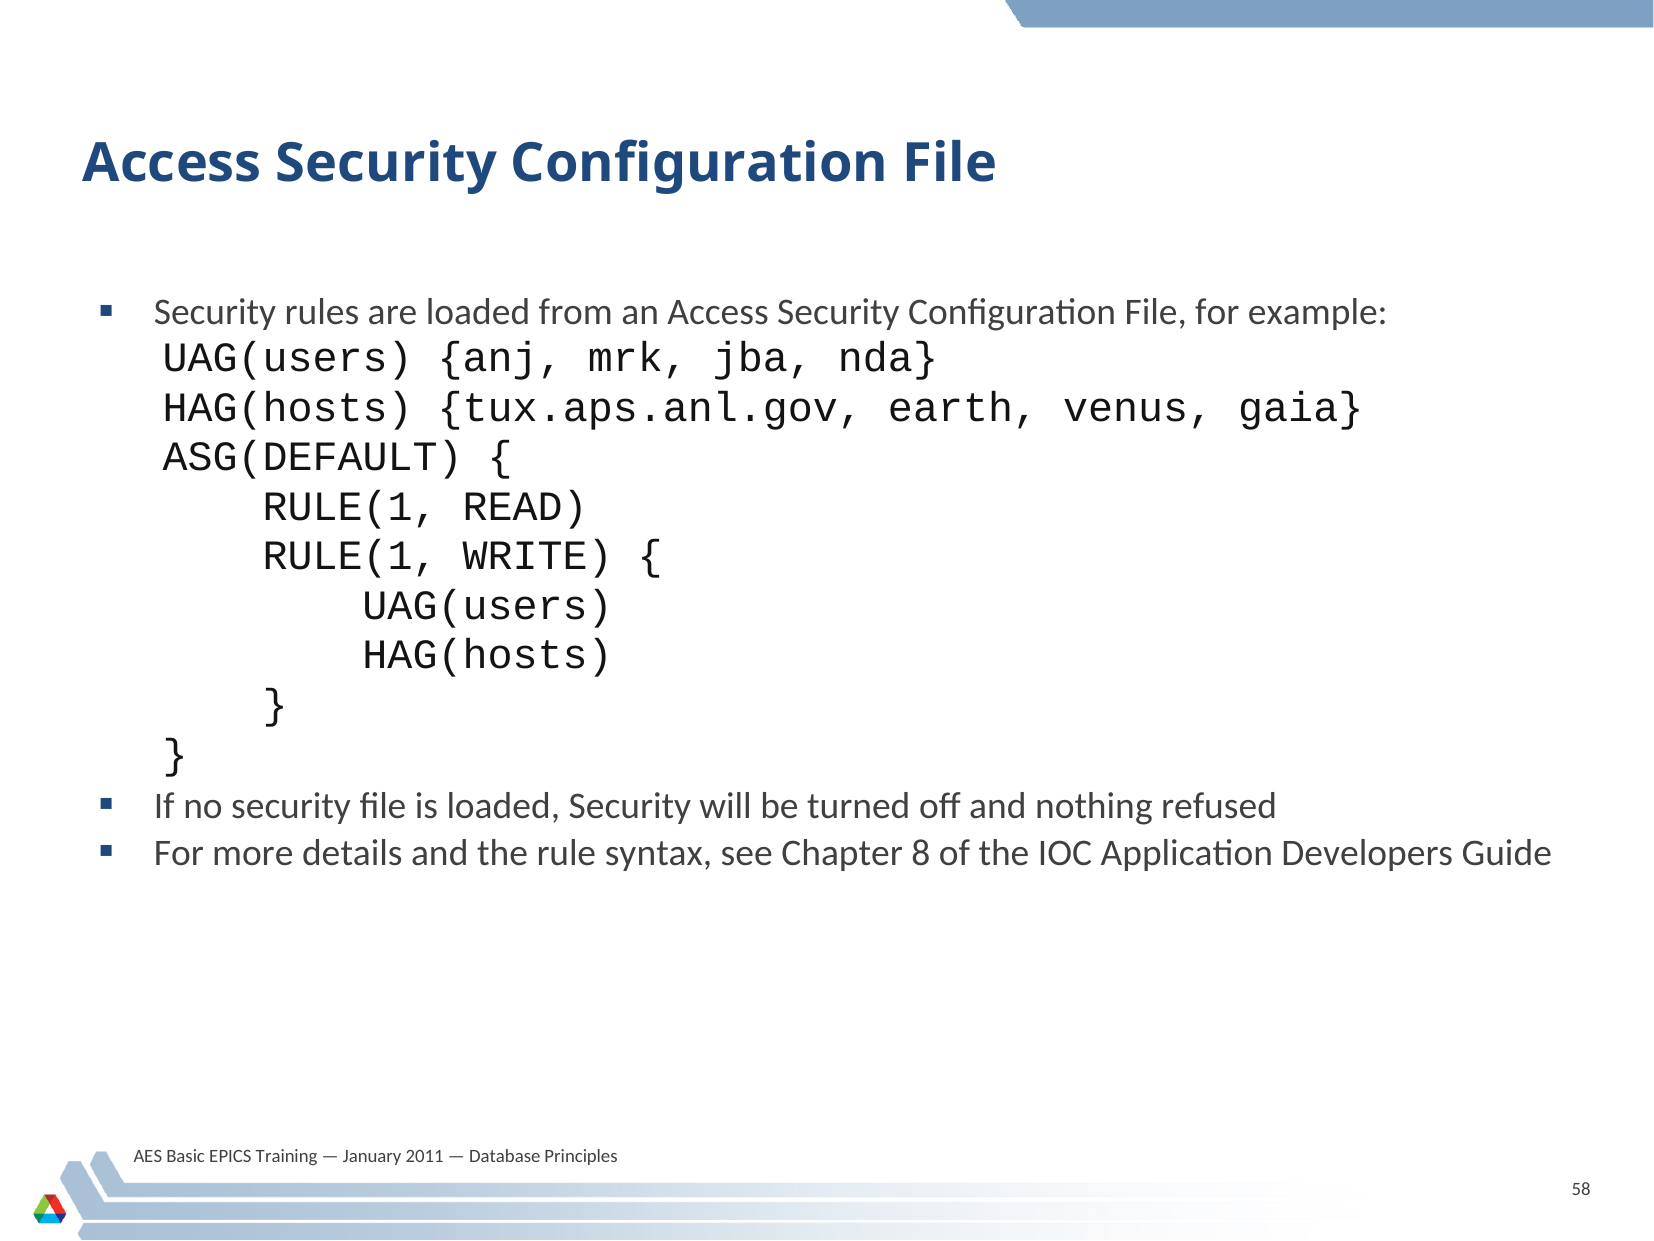

# Access Security Configuration File
Security rules are loaded from an Access Security Configuration File, for example:
UAG(users) {anj, mrk, jba, nda}
HAG(hosts) {tux.aps.anl.gov, earth, venus, gaia}
ASG(DEFAULT) {
 RULE(1, READ)
 RULE(1, WRITE) {
 UAG(users)
 HAG(hosts)
 }
}
If no security file is loaded, Security will be turned off and nothing refused
For more details and the rule syntax, see Chapter 8 of the IOC Application Developers Guide
AES Basic EPICS Training — January 2011 — Database Principles
58